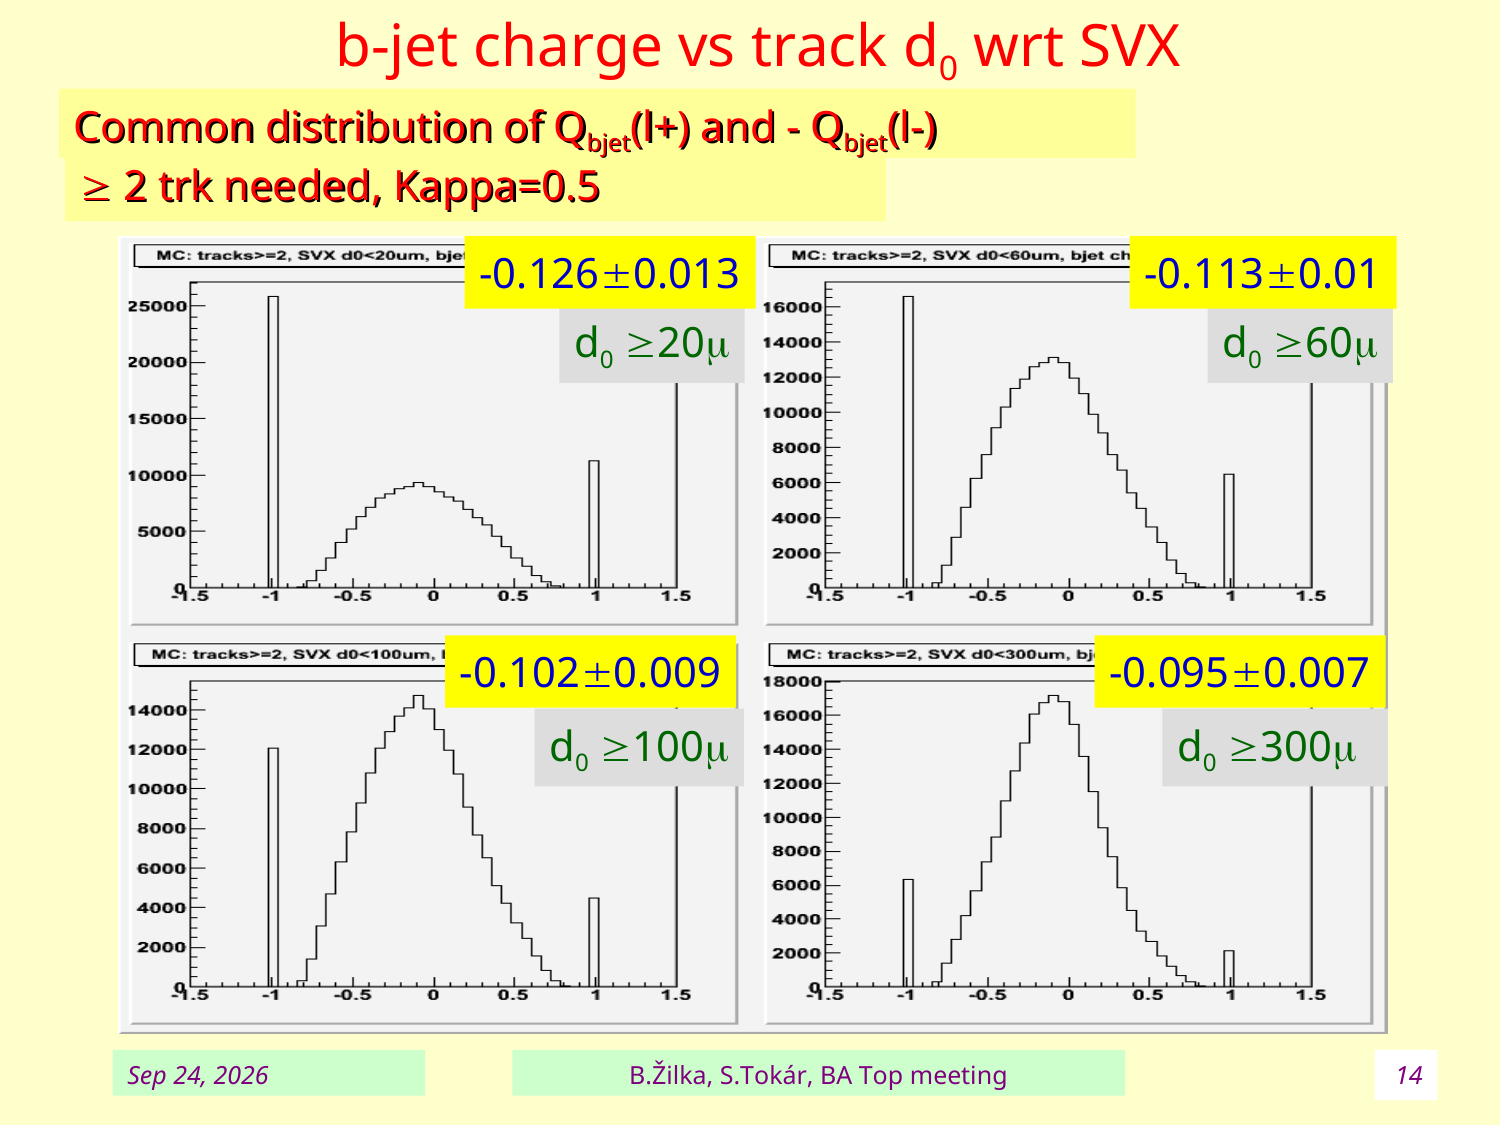

# b-jet charge vs track d0 wrt SVX
Common distribution of Qbjet(l+) and - Qbjet(l-)
 2 trk needed, Kappa=0.5
-0.1260.013
-0.1130.01
d0 20
d0 60
-0.1020.009
-0.0950.007
d0 100
d0 300
B.Žilka, S.Tokár, BA Top meeting
14